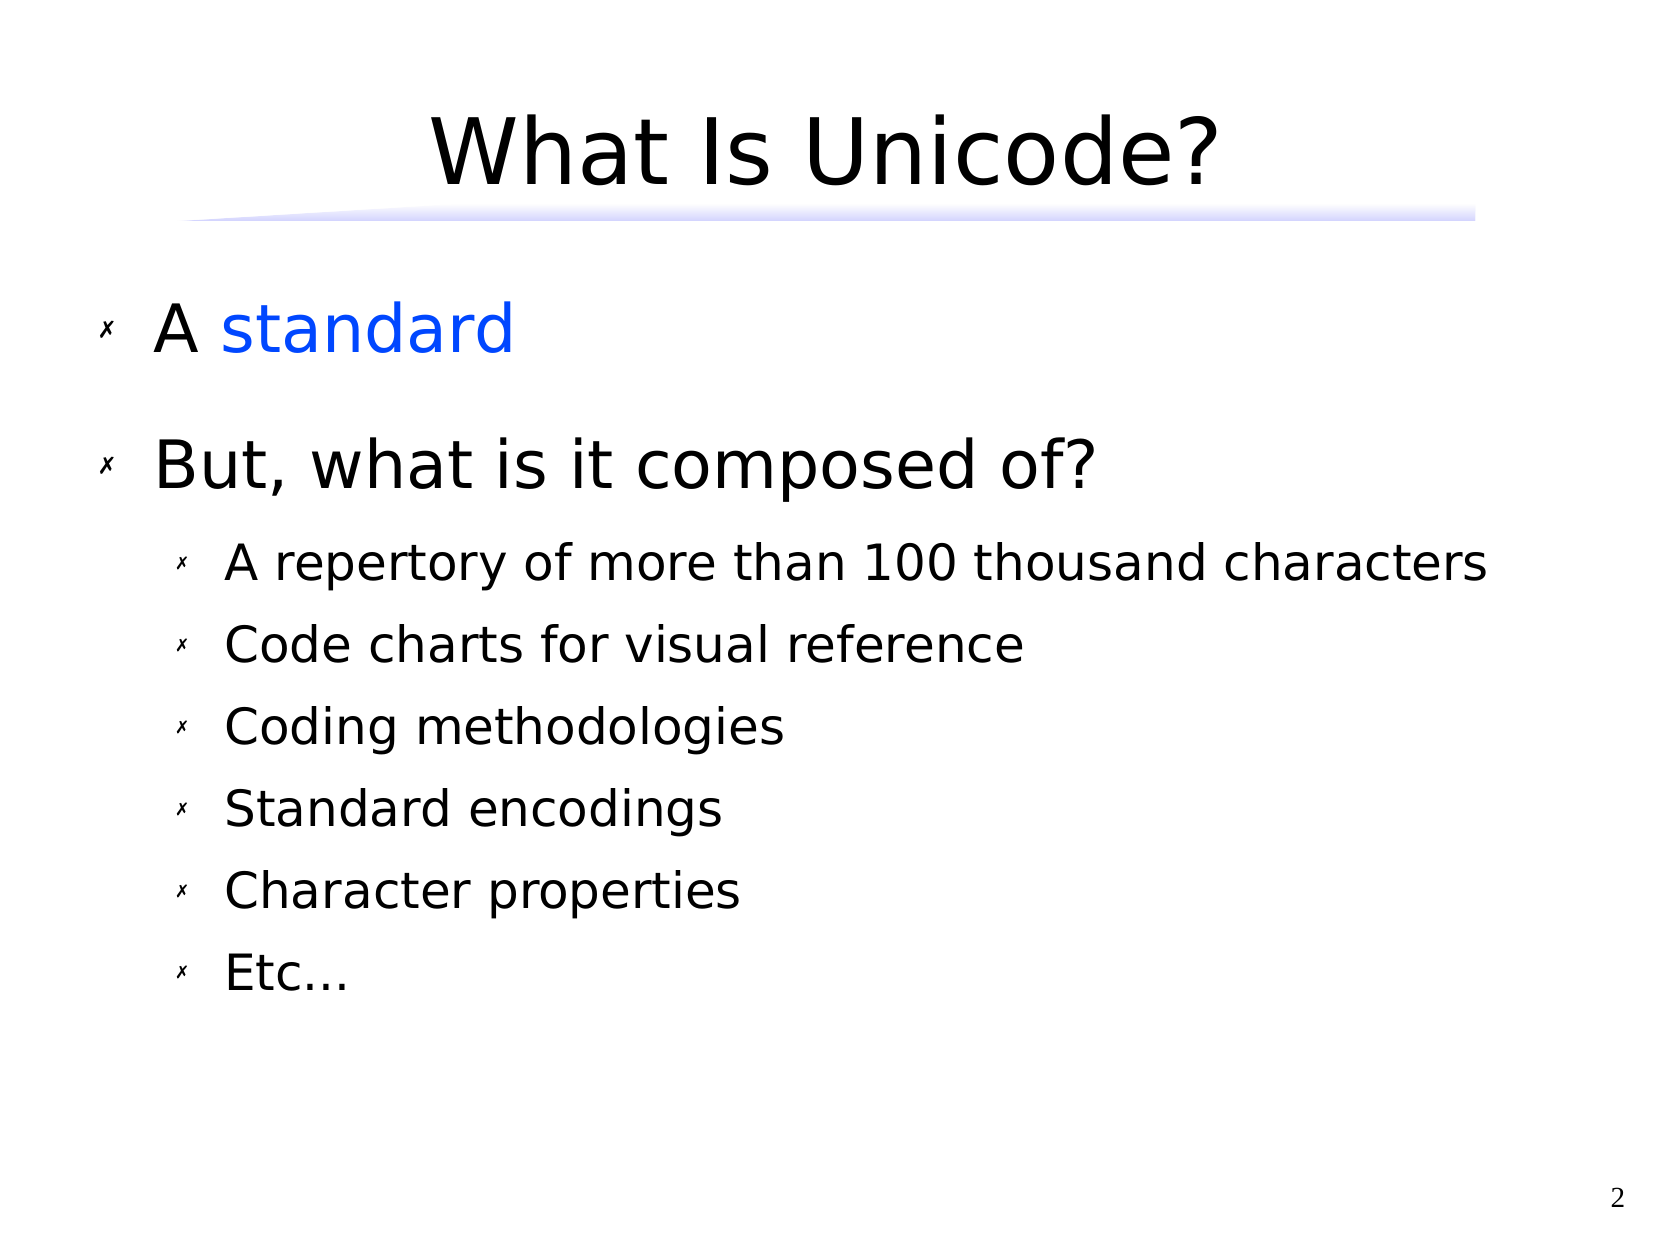

# What Is Unicode?
A standard
But, what is it composed of?
A repertory of more than 100 thousand characters
Code charts for visual reference
Coding methodologies
Standard encodings
Character properties
Etc...
2